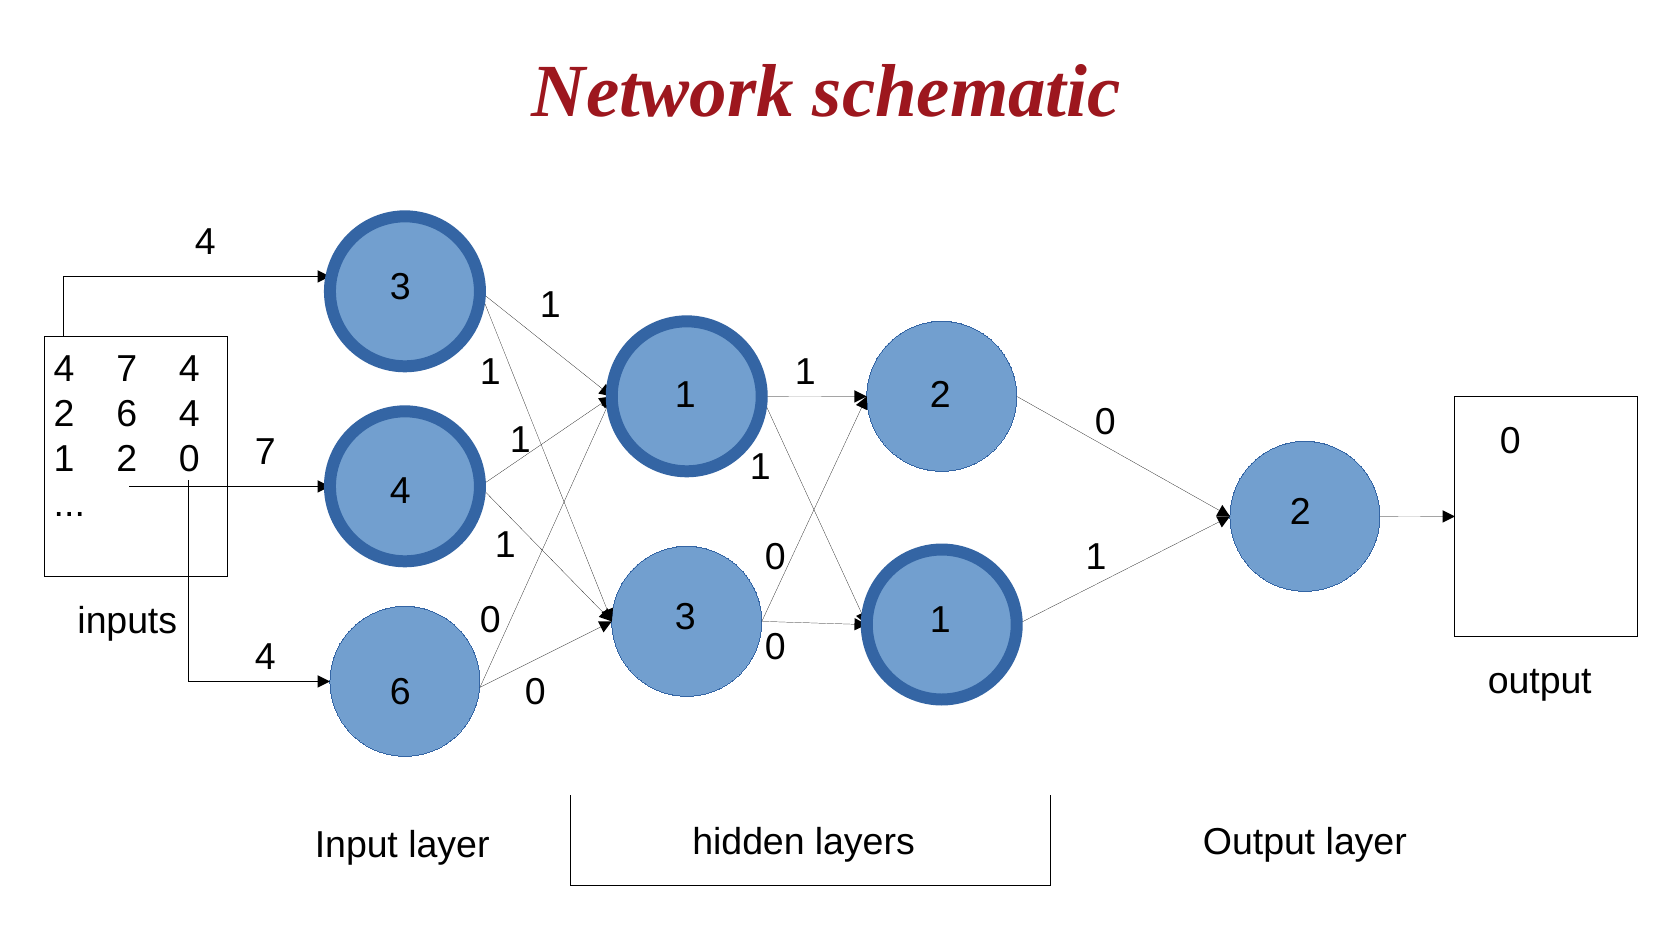

Network schematic
4
3
1
4 7 4
2 6 4
1 2 0
...
1
1
1
2
0
1
0
7
1
4
2
1
0
1
3
0
1
inputs
0
4
output
6
0
hidden layers
Output layer
Input layer